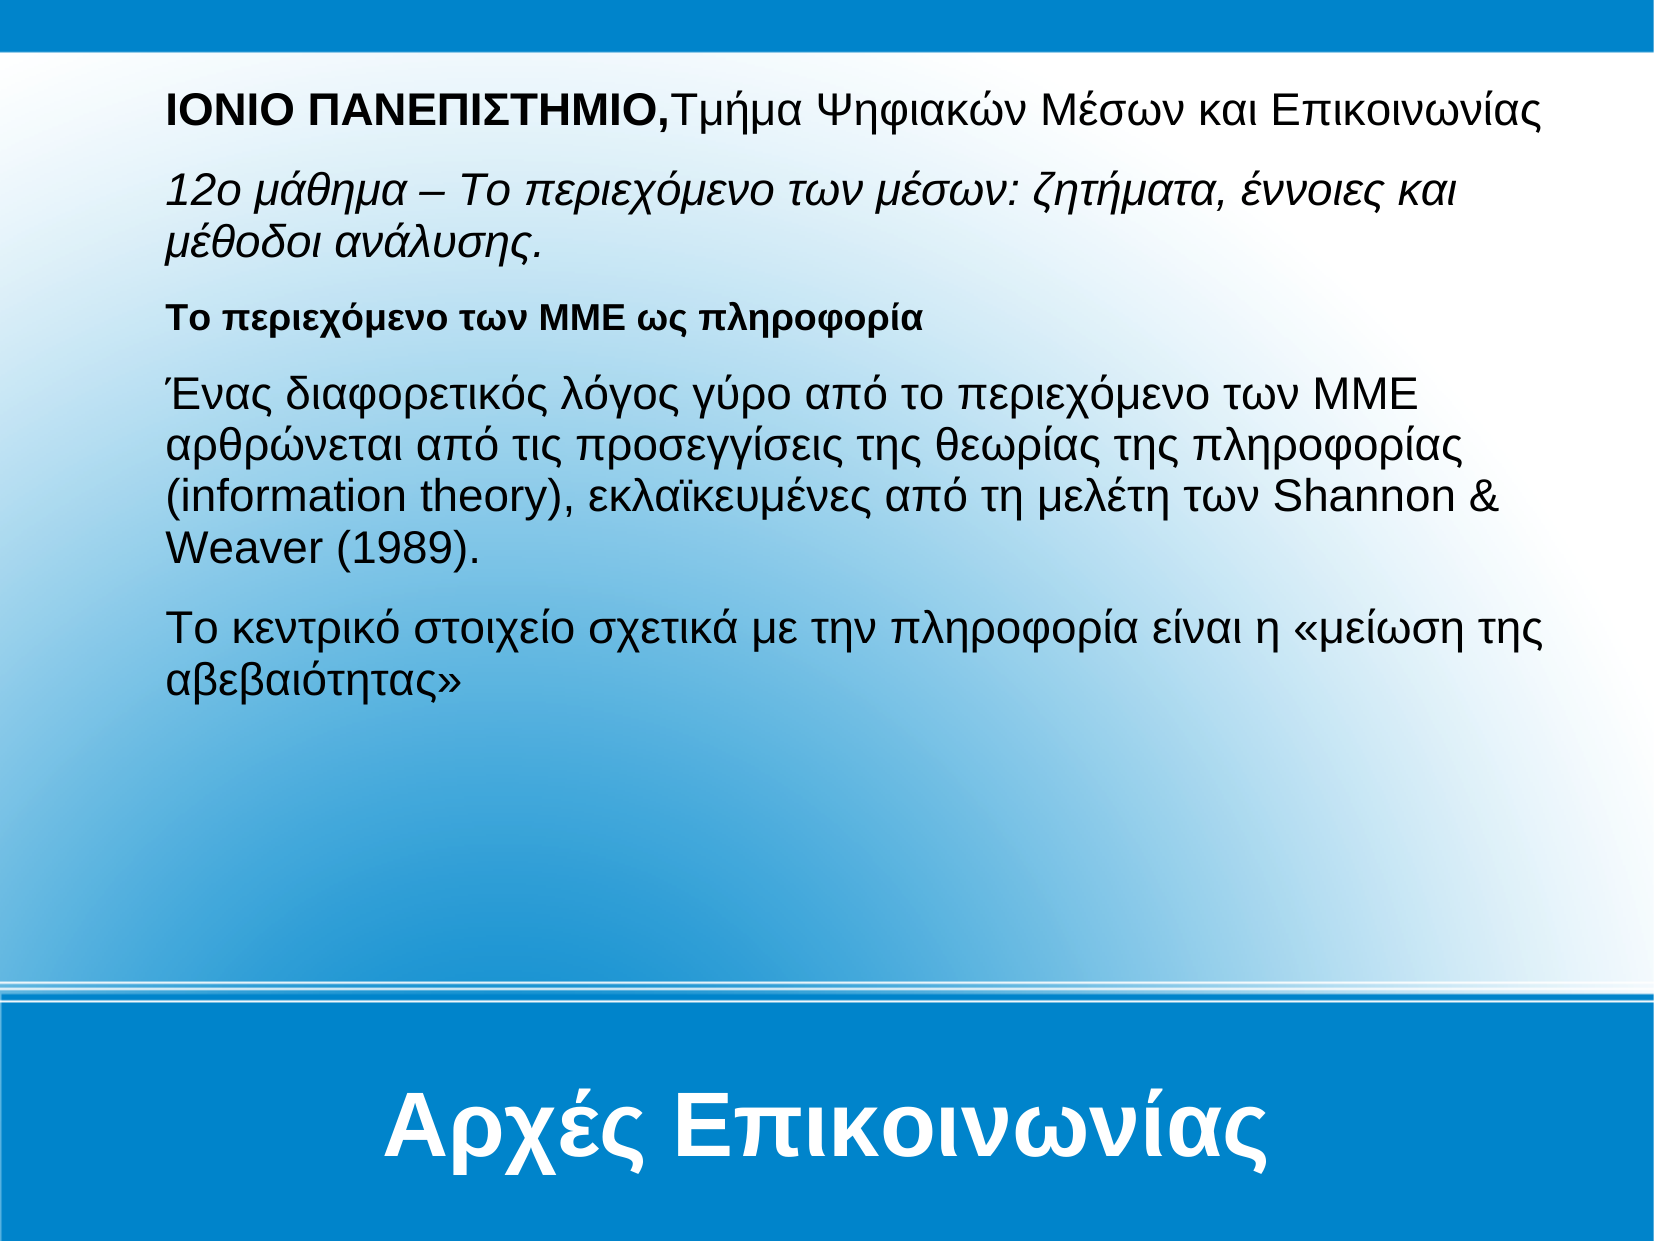

ΙΟΝΙΟ ΠΑΝΕΠΙΣΤΗΜΙΟ,Τμήμα Ψηφιακών Μέσων και Επικοινωνίας
12ο μάθημα – Το περιεχόμενο των μέσων: ζητήματα, έννοιες και μέθοδοι ανάλυσης.
Το περιεχόμενο των ΜΜΕ ως πληροφορία
Ένας διαφορετικός λόγος γύρο από το περιεχόμενο των ΜΜΕ αρθρώνεται από τις προσεγγίσεις της θεωρίας της πληροφορίας (information theory), εκλαϊκευμένες από τη μελέτη των Shannon & Weaver (1989).
To κεντρικό στοιχείο σχετικά με την πληροφορία είναι η «μείωση της αβεβαιότητας»
# Αρχές Επικοινωνίας